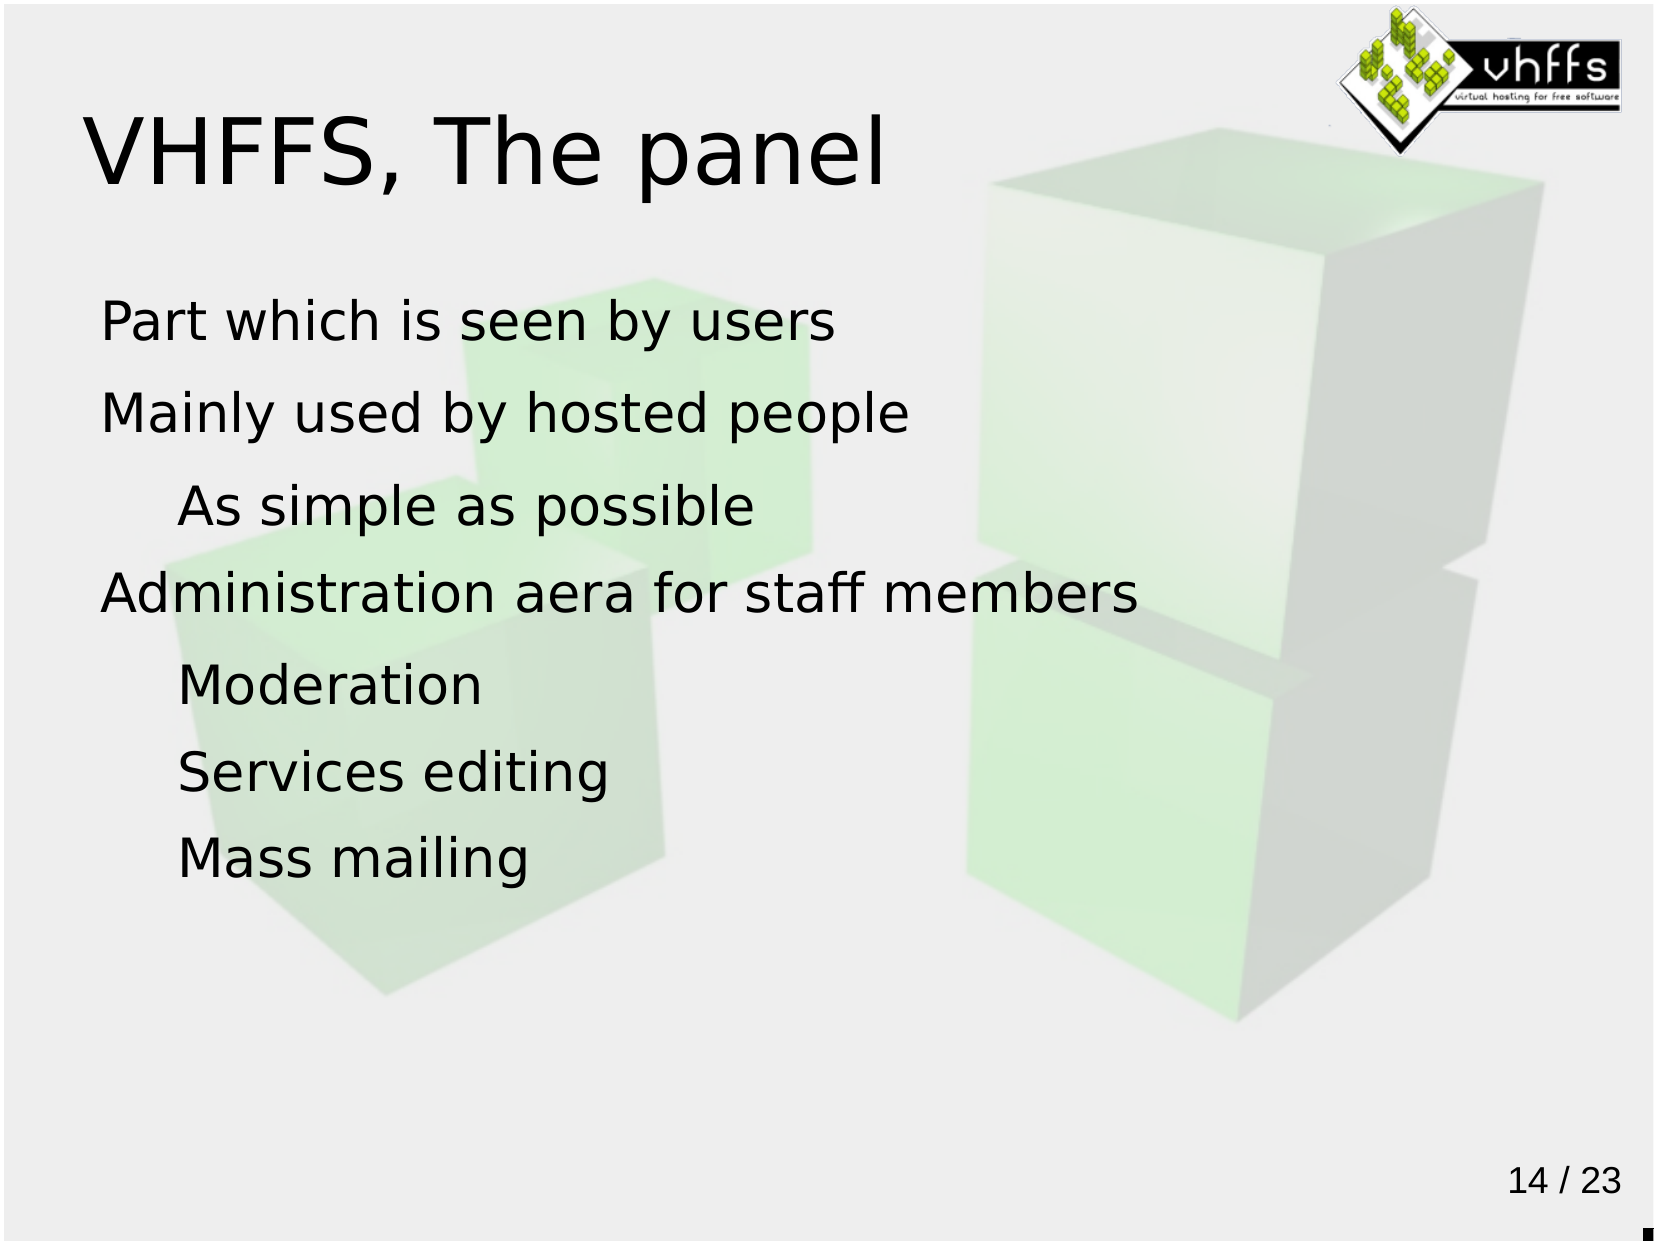

# VHFFS, The panel
Part which is seen by users
Mainly used by hosted people
As simple as possible
Administration aera for staff members
Moderation
Services editing
Mass mailing